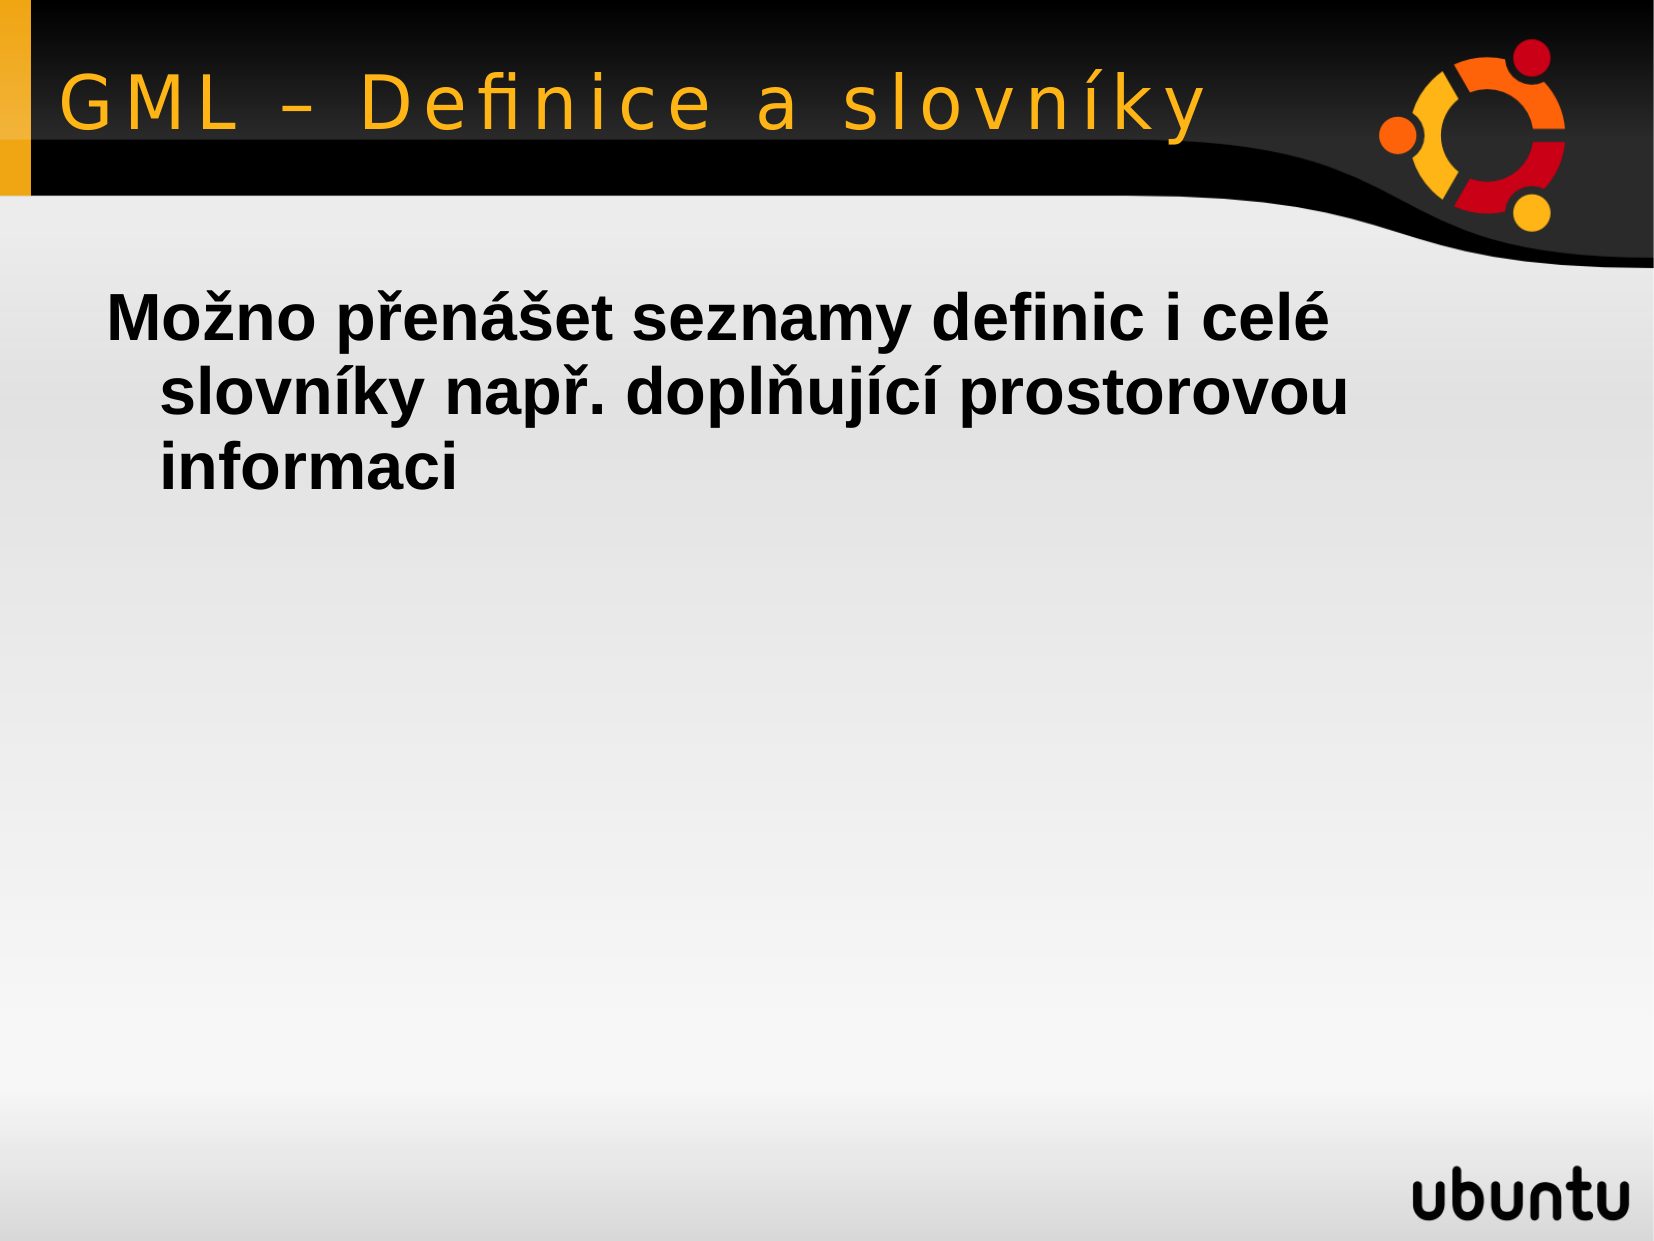

# GML – Definice a slovníky
Možno přenášet seznamy definic i celé slovníky např. doplňující prostorovou informaci